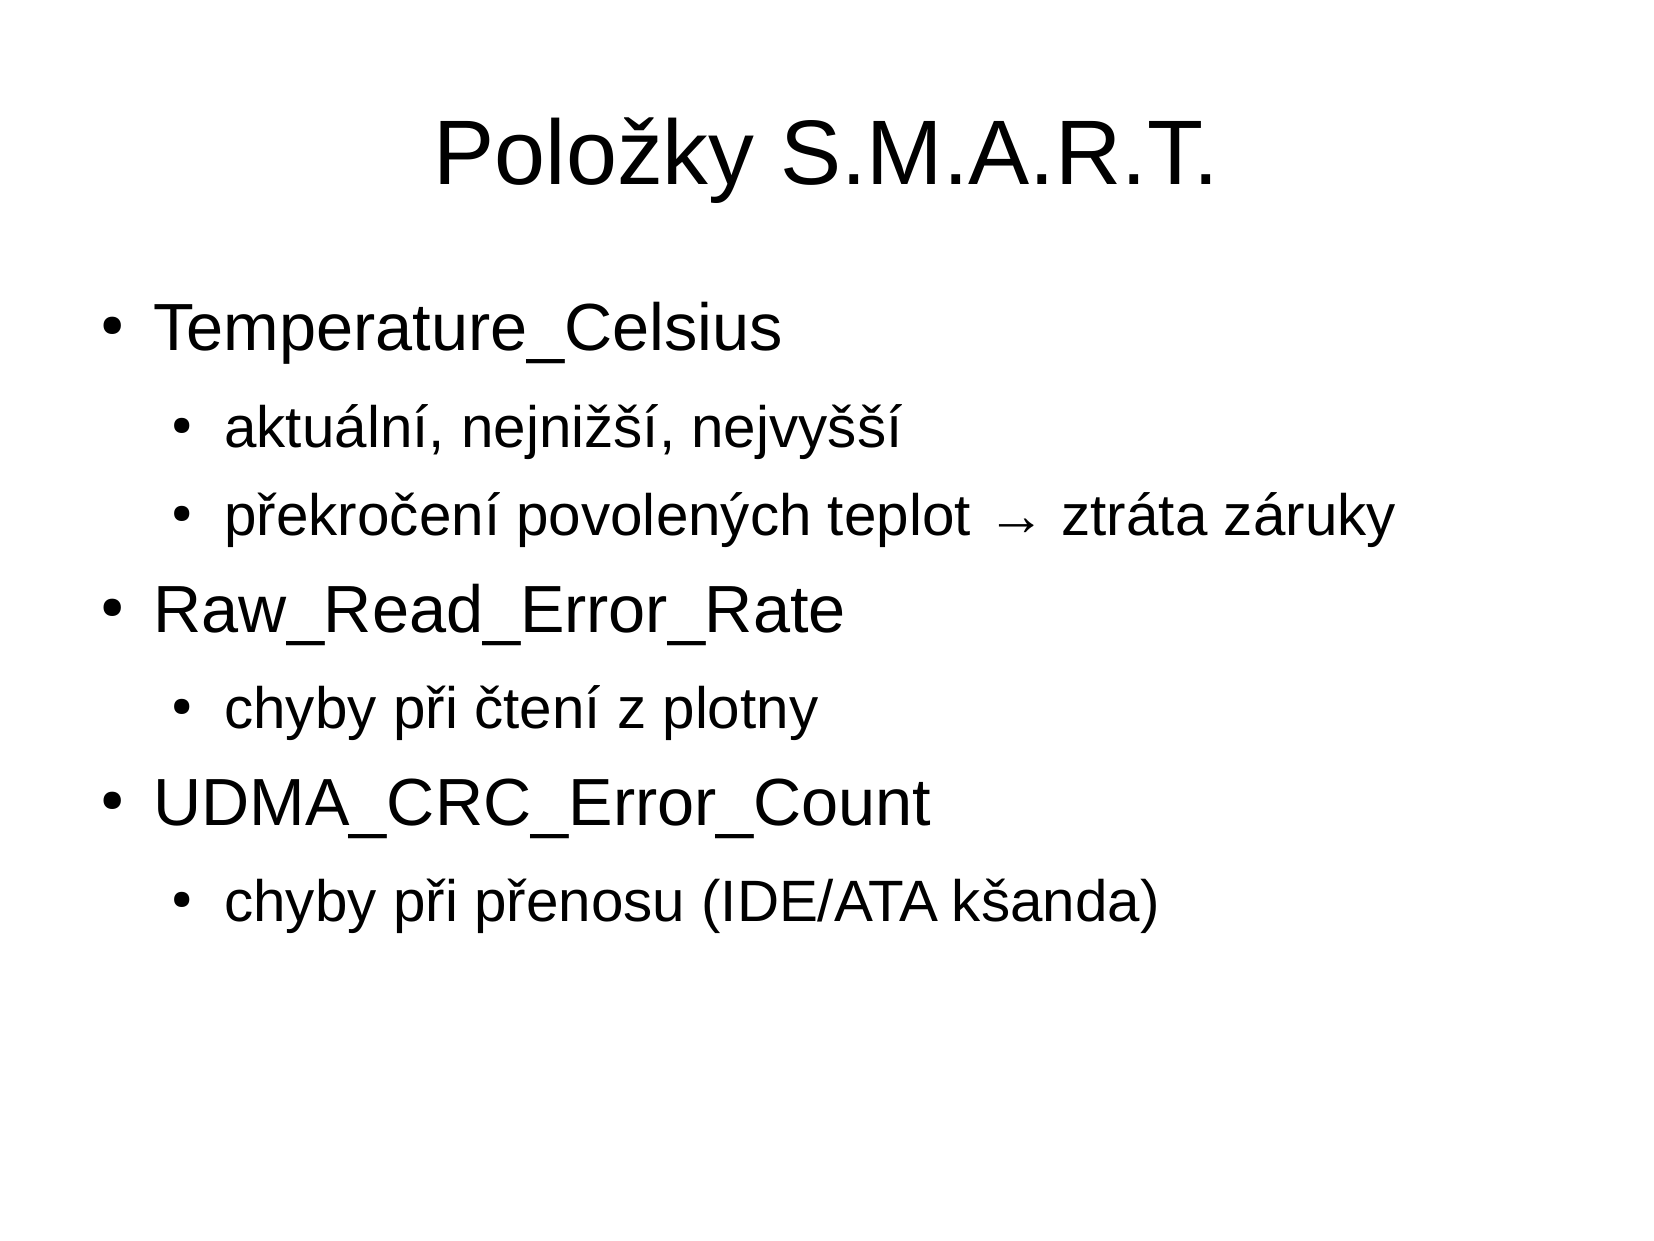

# Položky S.M.A.R.T.
Temperature_Celsius
aktuální, nejnižší, nejvyšší
překročení povolených teplot → ztráta záruky
Raw_Read_Error_Rate
chyby při čtení z plotny
UDMA_CRC_Error_Count
chyby při přenosu (IDE/ATA kšanda)